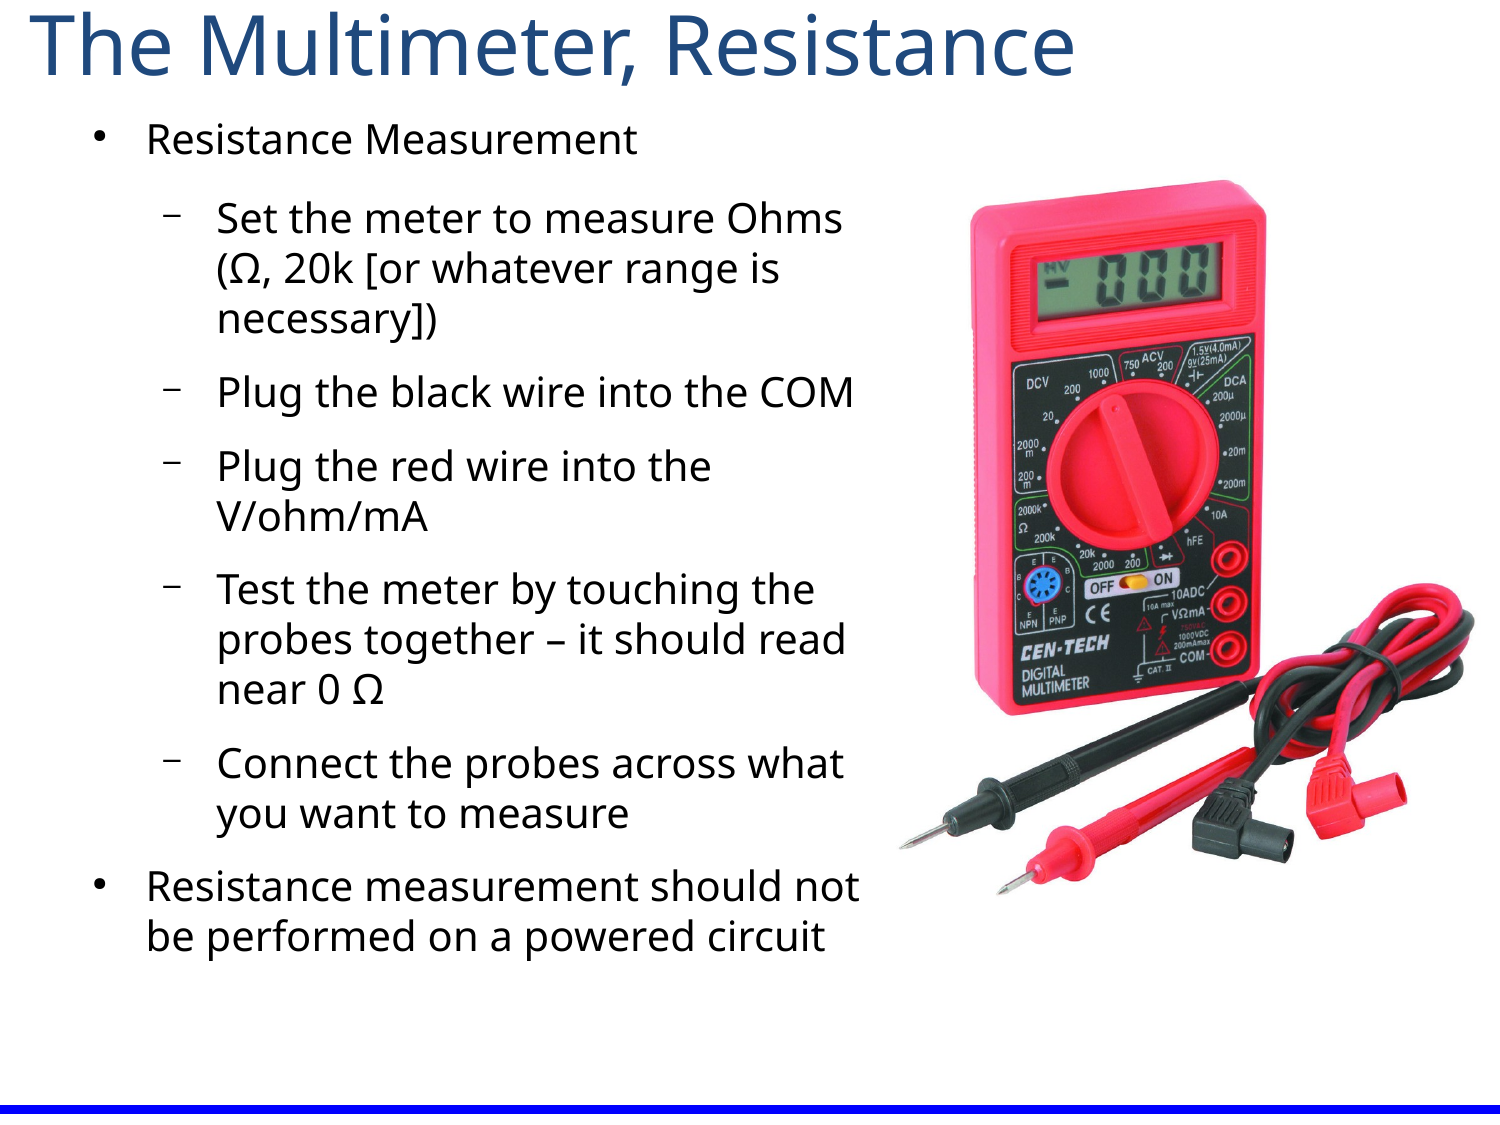

# The Multimeter, Resistance
Resistance Measurement
Set the meter to measure Ohms (Ω, 20k [or whatever range is necessary])
Plug the black wire into the COM
Plug the red wire into the V/ohm/mA
Test the meter by touching the probes together – it should read near 0 Ω
Connect the probes across what you want to measure
Resistance measurement should not be performed on a powered circuit